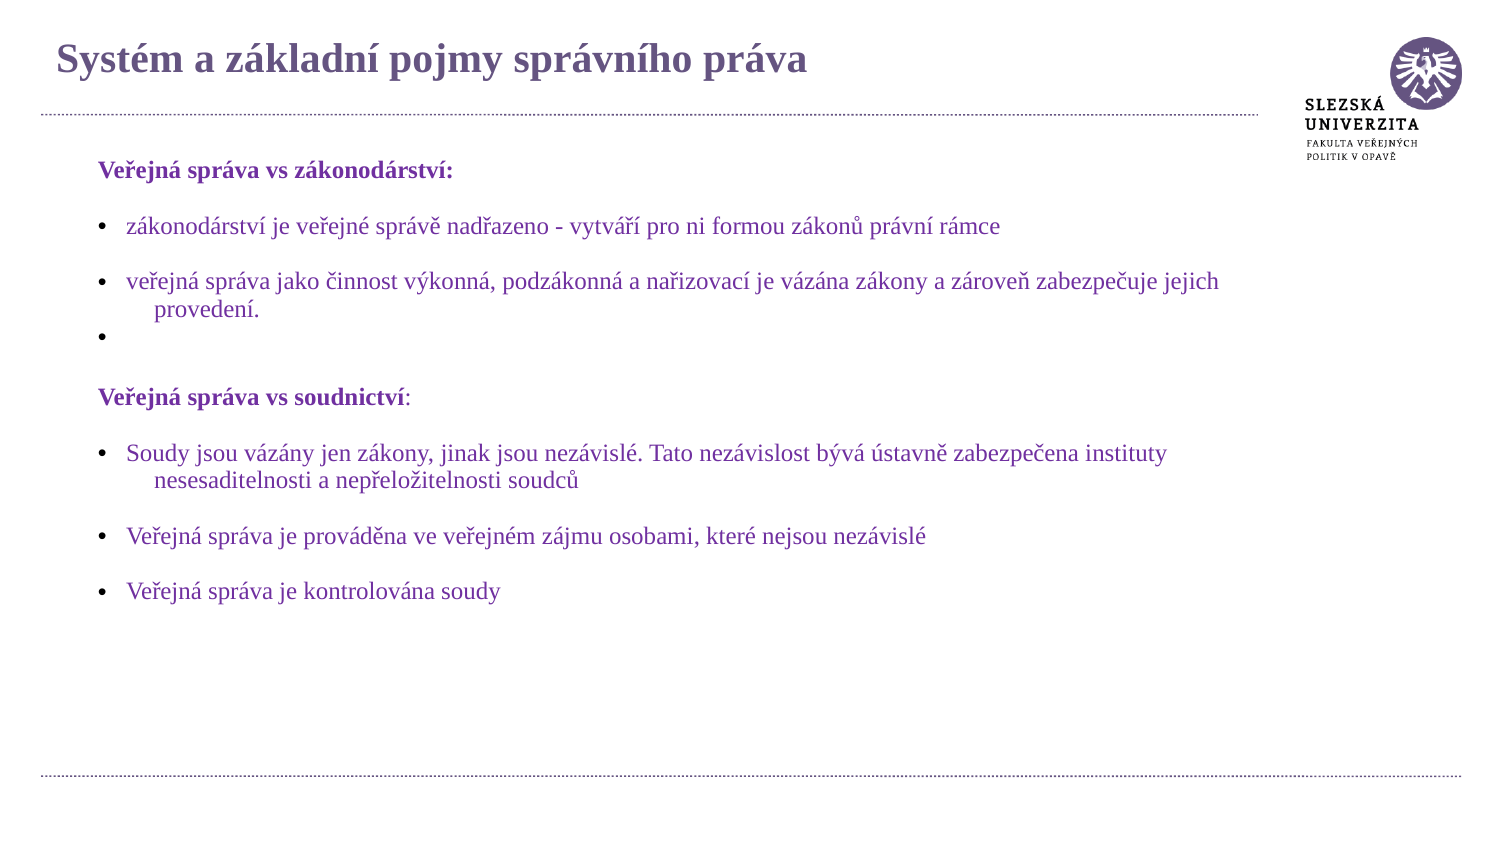

# Systém a základní pojmy správního práva
Veřejná správa vs zákonodárství:
zákonodárství je veřejné správě nadřazeno - vytváří pro ni formou zákonů právní rámce
veřejná správa jako činnost výkonná, podzákonná a nařizovací je vázána zákony a zároveň zabezpečuje jejich provedení.
Veřejná správa vs soudnictví:
Soudy jsou vázány jen zákony, jinak jsou nezávislé. Tato nezávislost bývá ústavně zabezpečena instituty nesesaditelnosti a nepřeložitelnosti soudců
Veřejná správa je prováděna ve veřejném zájmu osobami, které nejsou nezávislé
Veřejná správa je kontrolována soudy